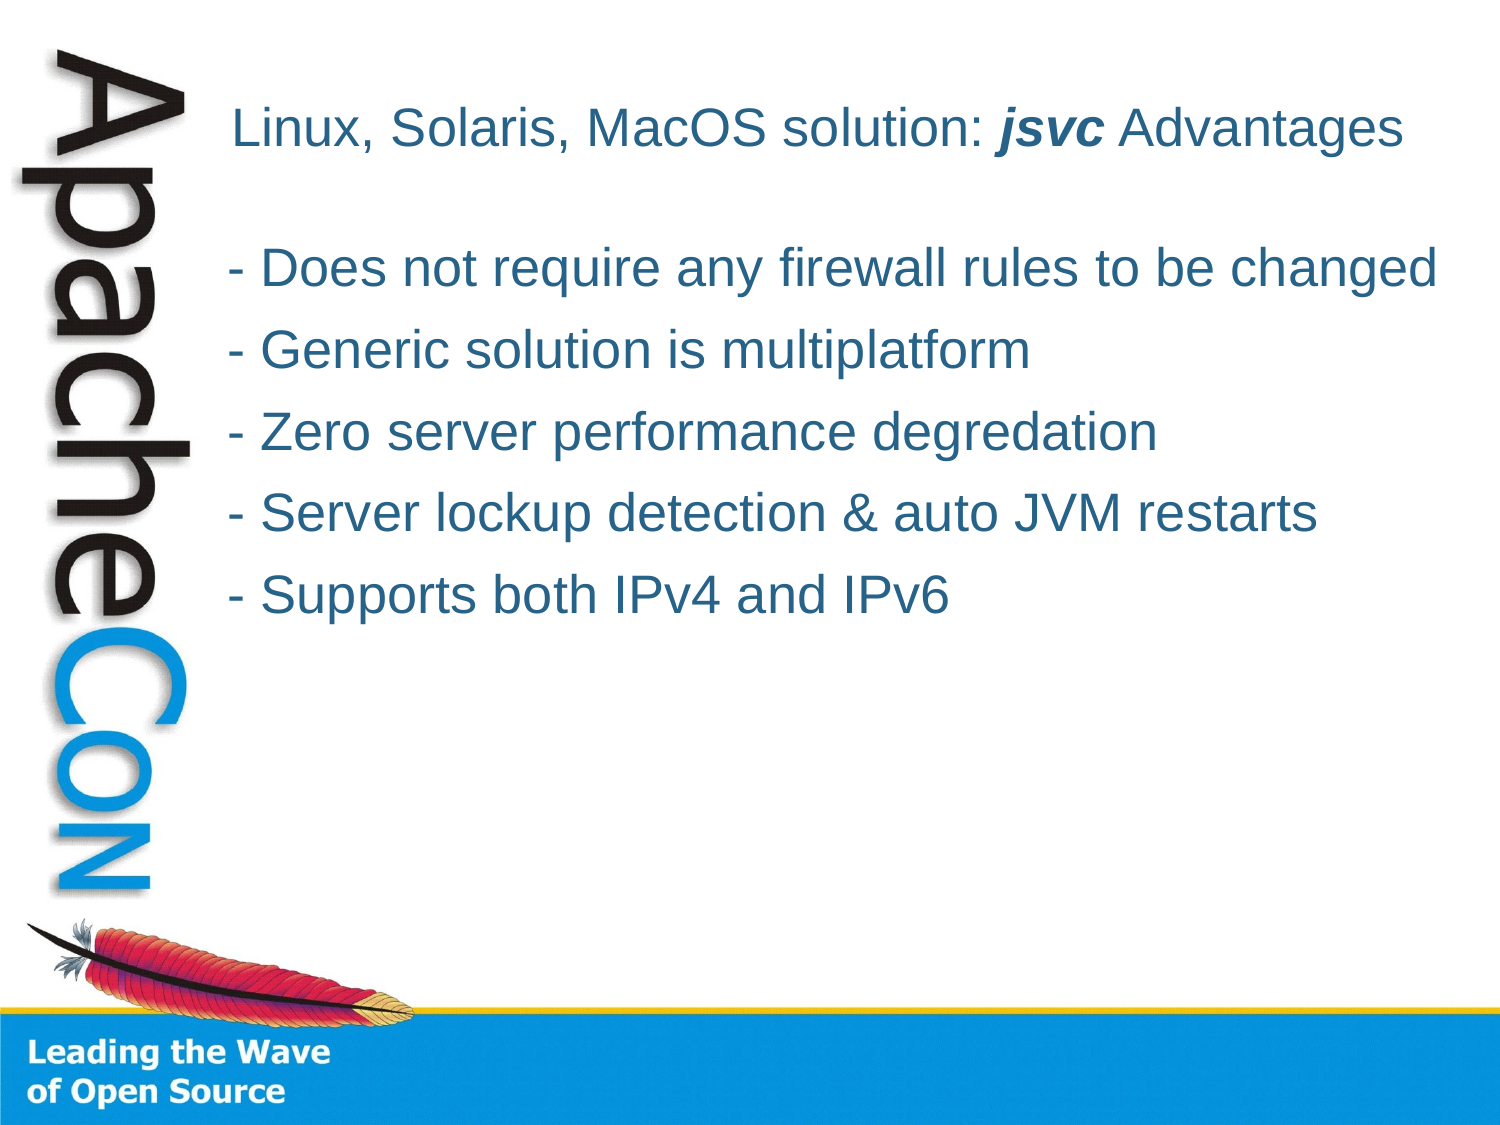

# Linux, Solaris, MacOS solution: jsvc Advantages
- Does not require any firewall rules to be changed
- Generic solution is multiplatform
- Zero server performance degredation
- Server lockup detection & auto JVM restarts
- Supports both IPv4 and IPv6